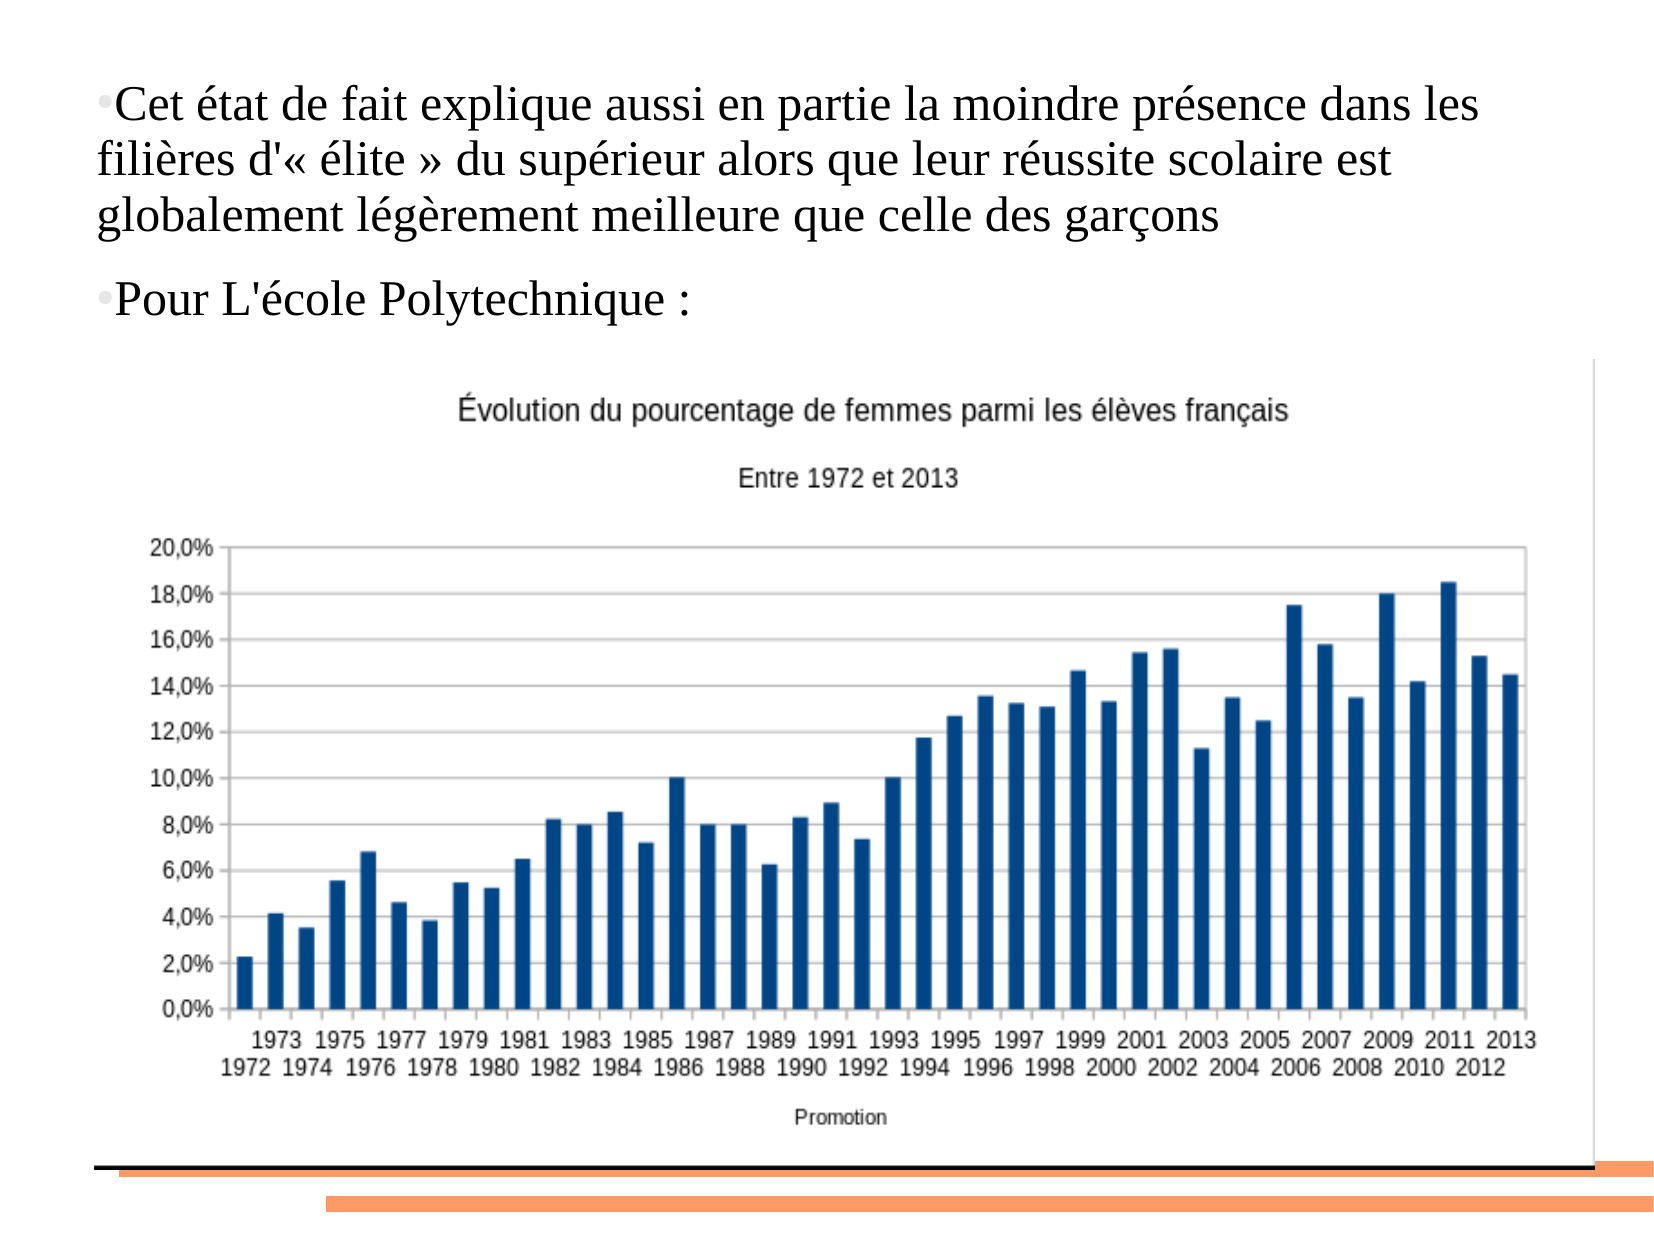

# Cet état de fait explique aussi en partie la moindre présence dans les filières d'« élite » du supérieur alors que leur réussite scolaire est globalement légèrement meilleure que celle des garçons
Pour L'école Polytechnique :